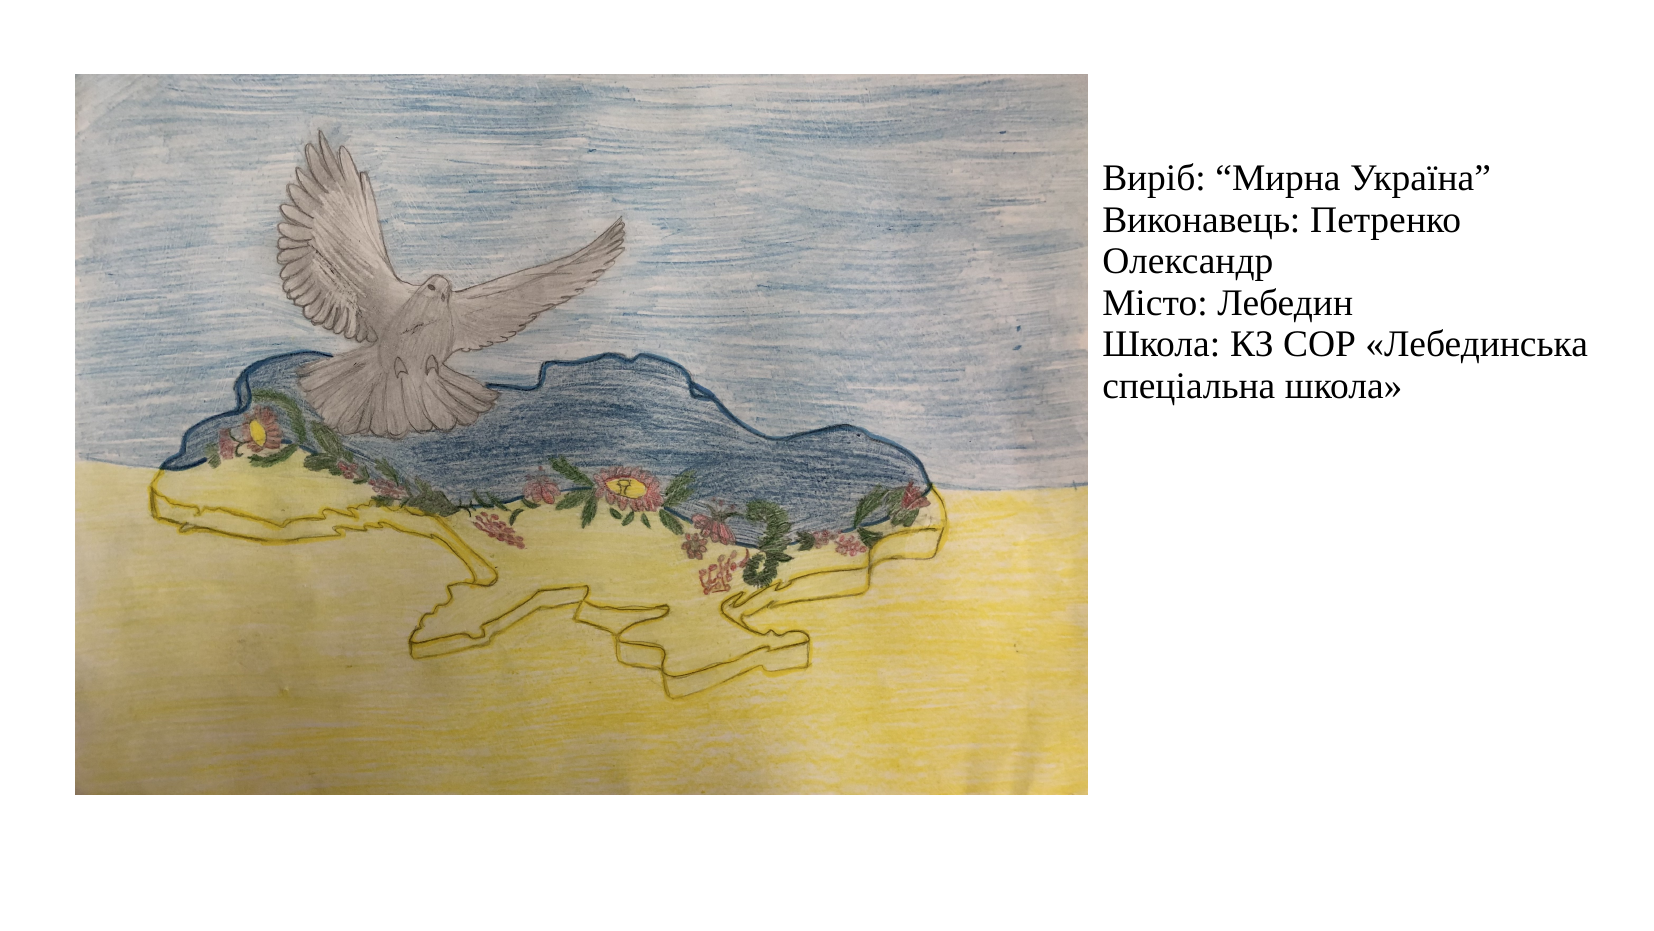

Виріб: “Мирна Україна”
Виконавець: Петренко Олександр
Місто: Лебедин
Школа: КЗ СОР «Лебединська спеціальна школа»